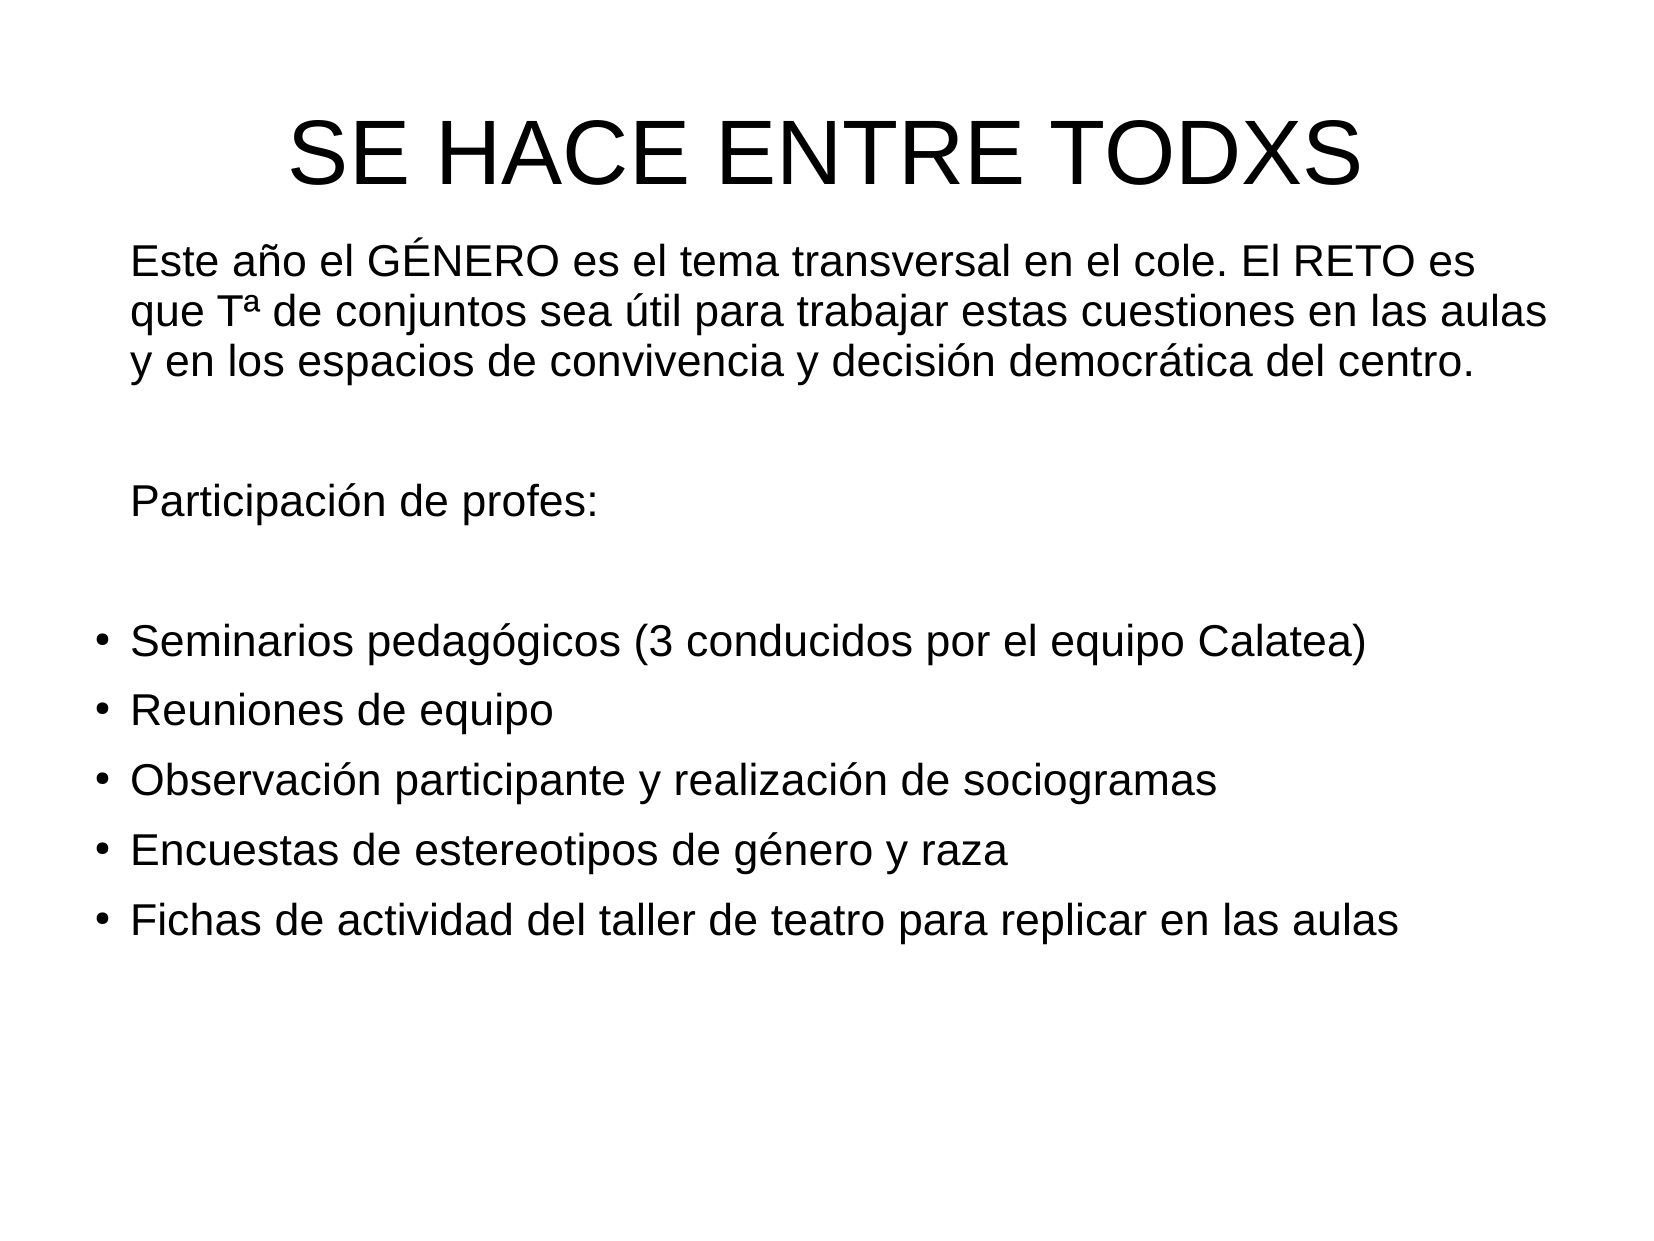

# SE HACE ENTRE TODXS
Este año el GÉNERO es el tema transversal en el cole. El RETO es que Tª de conjuntos sea útil para trabajar estas cuestiones en las aulas y en los espacios de convivencia y decisión democrática del centro.
Participación de profes:
Seminarios pedagógicos (3 conducidos por el equipo Calatea)
Reuniones de equipo
Observación participante y realización de sociogramas
Encuestas de estereotipos de género y raza
Fichas de actividad del taller de teatro para replicar en las aulas